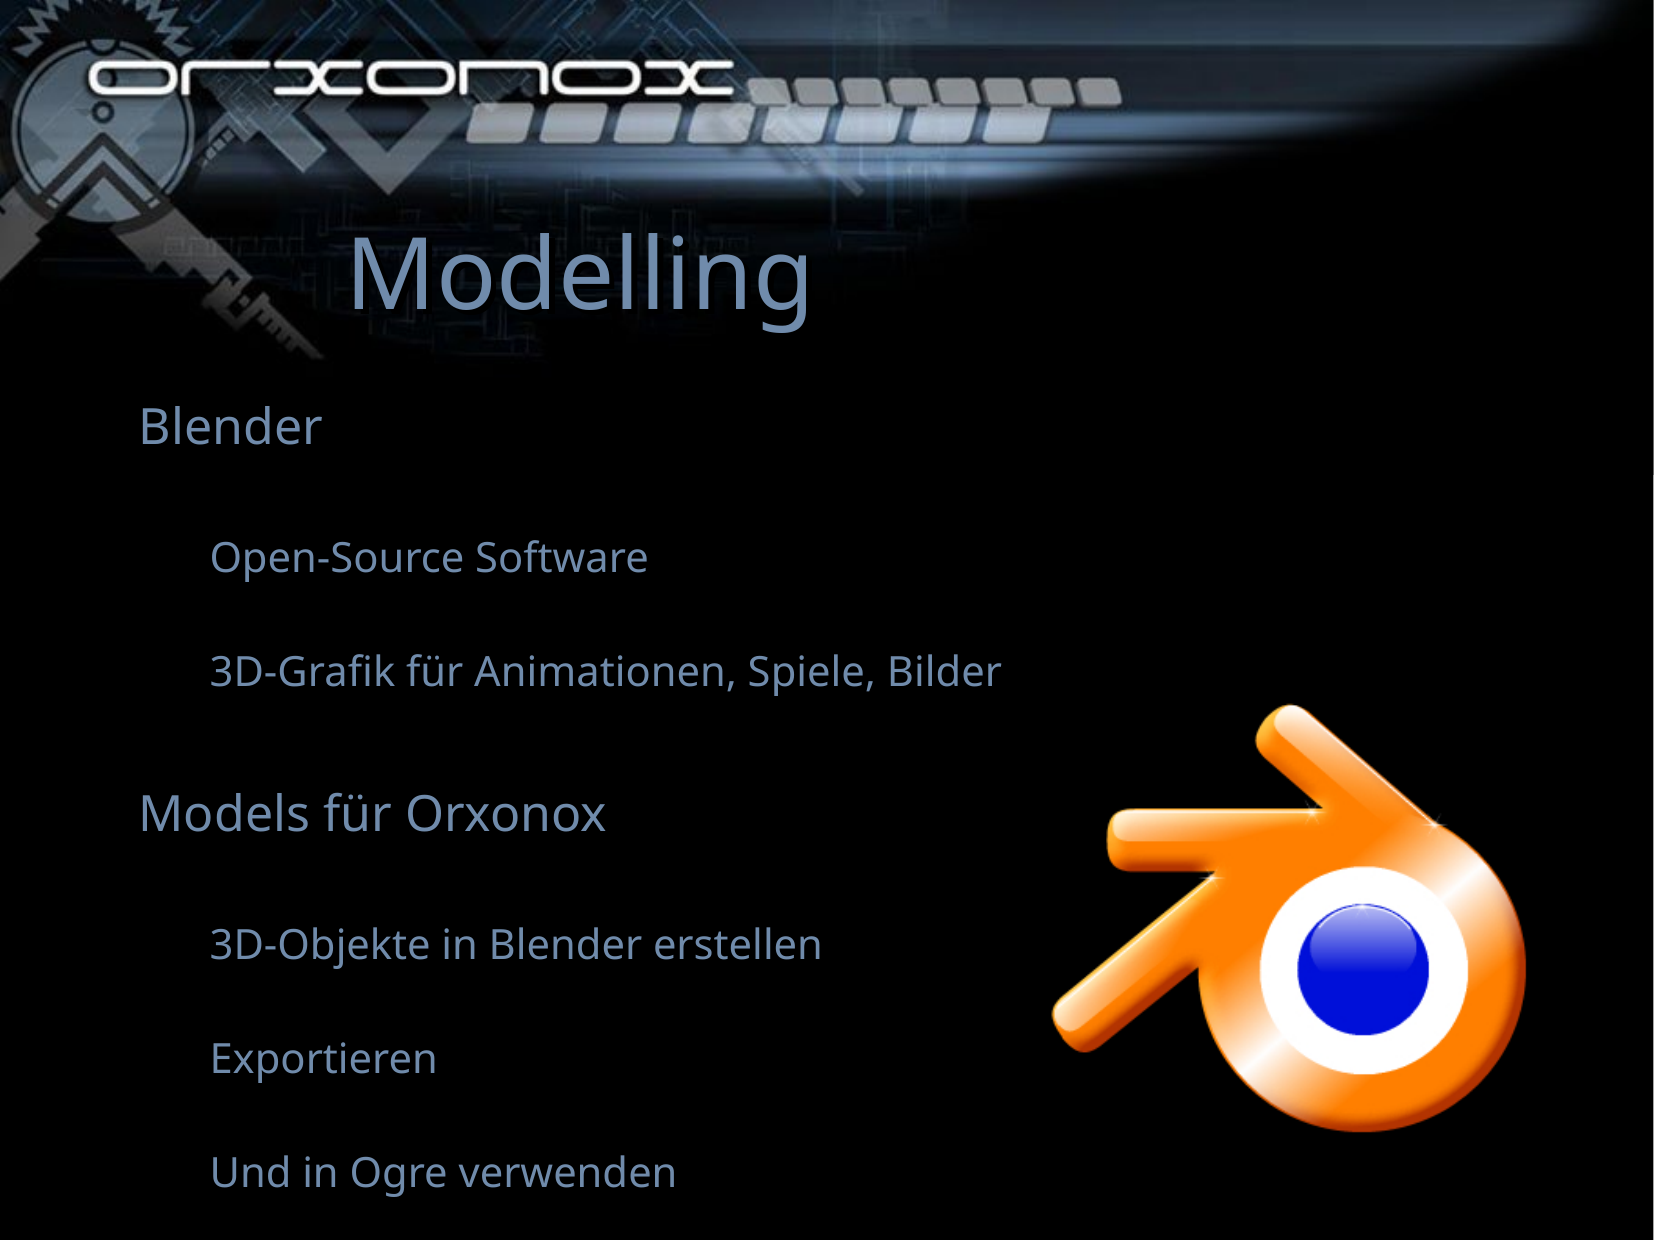

Modelling
Blender
Open-Source Software
3D-Grafik für Animationen, Spiele, Bilder
Models für Orxonox
3D-Objekte in Blender erstellen
Exportieren
Und in Ogre verwenden